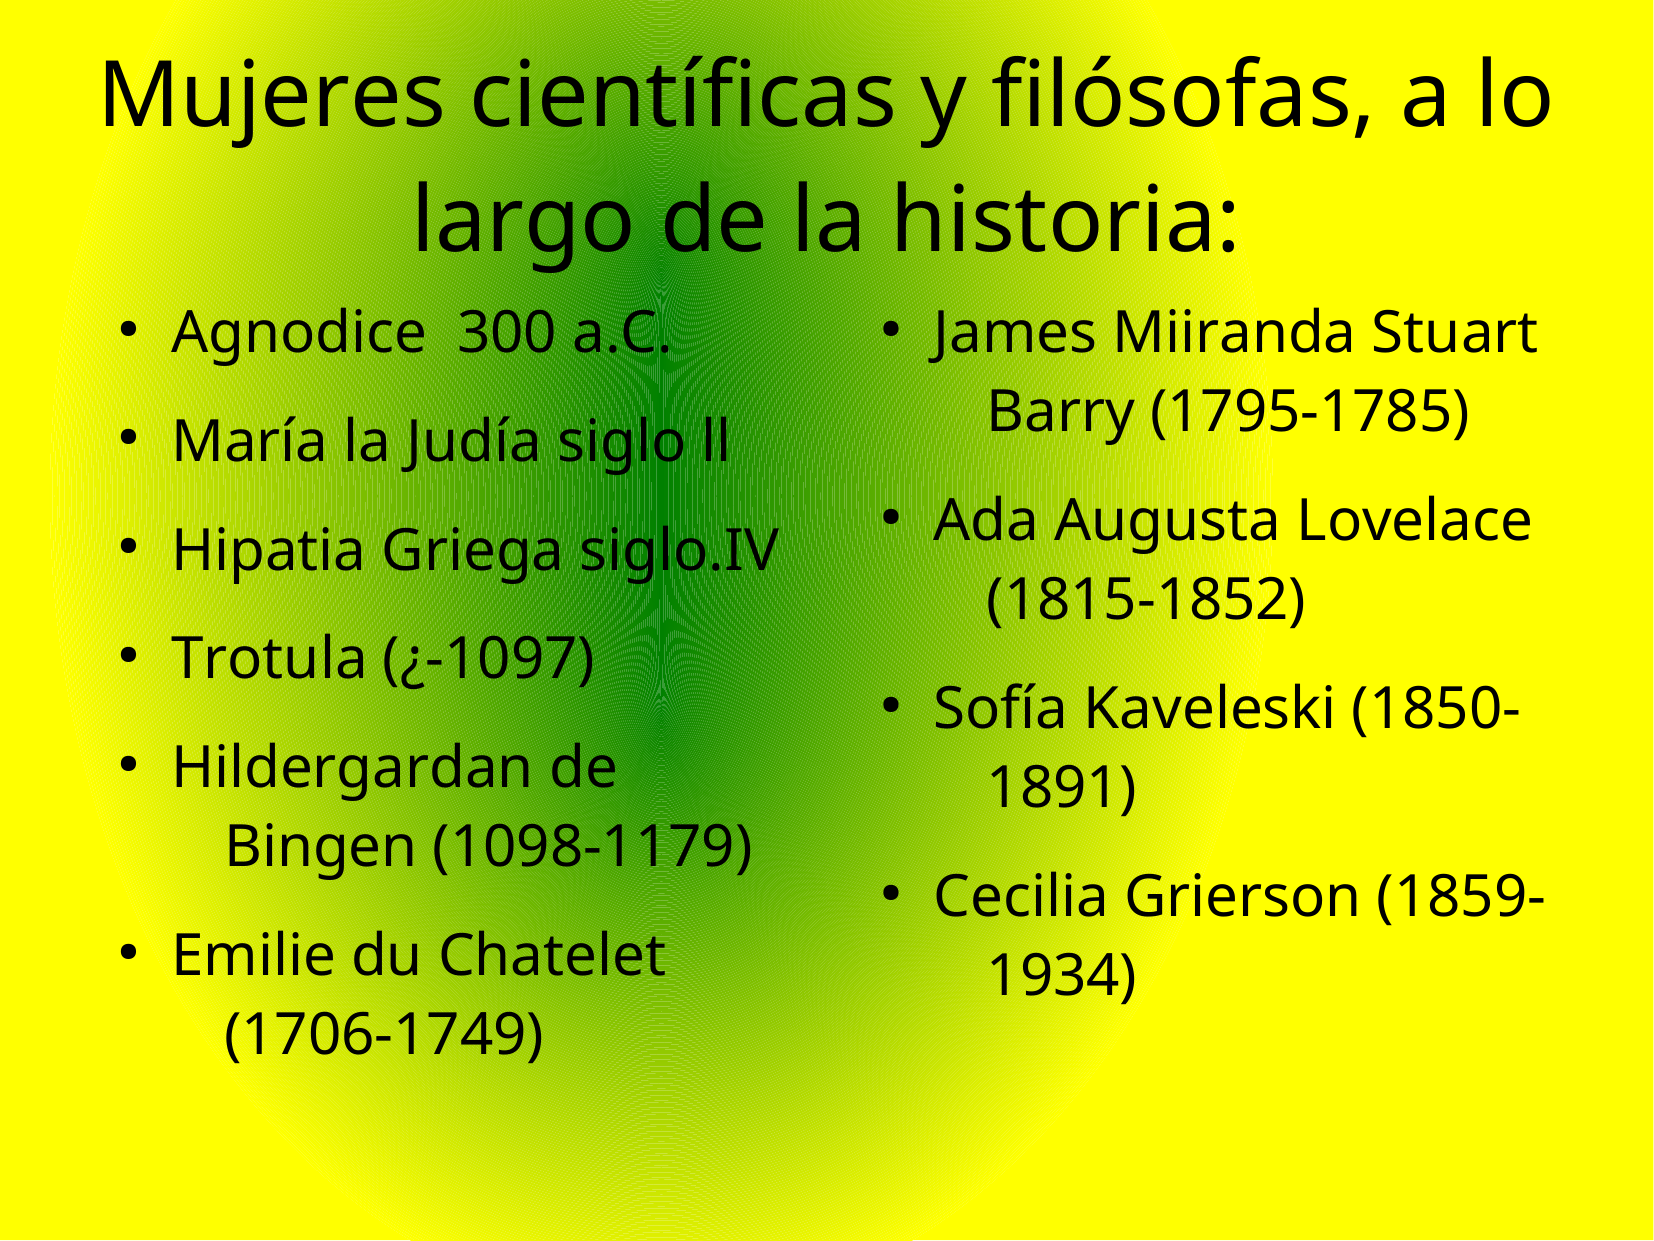

# Mujeres científicas y filósofas, a lo largo de la historia:
Agnodice 300 a.C.
María la Judía siglo ll
Hipatia Griega siglo.IV
Trotula (¿-1097)
Hildergardan de Bingen (1098-1179)
Emilie du Chatelet (1706-1749)
James Miiranda Stuart Barry (1795-1785)
Ada Augusta Lovelace (1815-1852)
Sofía Kaveleski (1850-1891)
Cecilia Grierson (1859-1934)